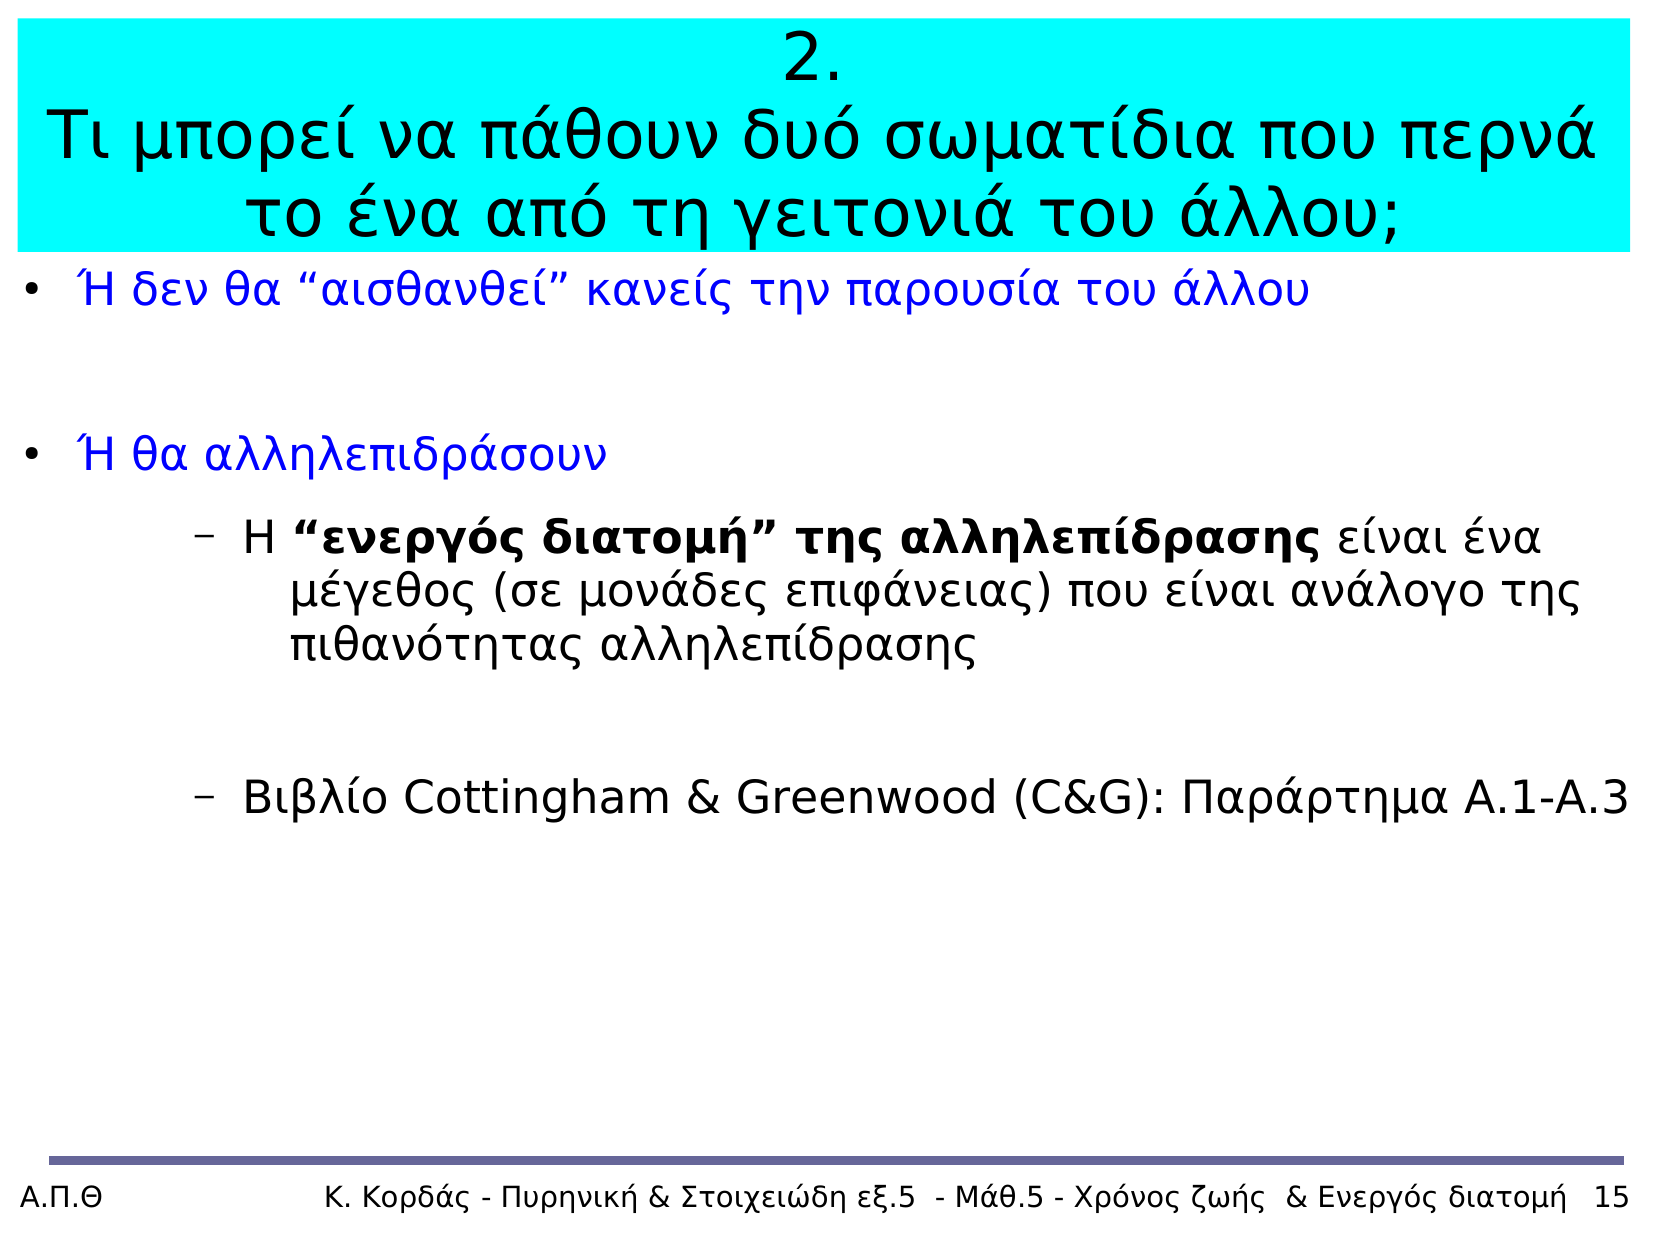

# 2. Τι μπορεί να πάθουν δυό σωματίδια που περνά το ένα από τη γειτονιά του άλλου;
Ή δεν θα “αισθανθεί” κανείς την παρουσία του άλλου
Ή θα αλληλεπιδράσουν
Η “ενεργός διατομή” της αλληλεπίδρασης είναι ένα μέγεθος (σε μονάδες επιφάνειας) που είναι ανάλογο της πιθανότητας αλληλεπίδρασης
Βιβλίο Cottingham & Greenwood (C&G): Παράρτημα Α.1-Α.3
Α.Π.Θ
Κ. Κορδάς - Πυρηνική & Στοιχειώδη εξ.5 - Μάθ.5 - Χρόνος ζωής & Ενεργός διατομή
15